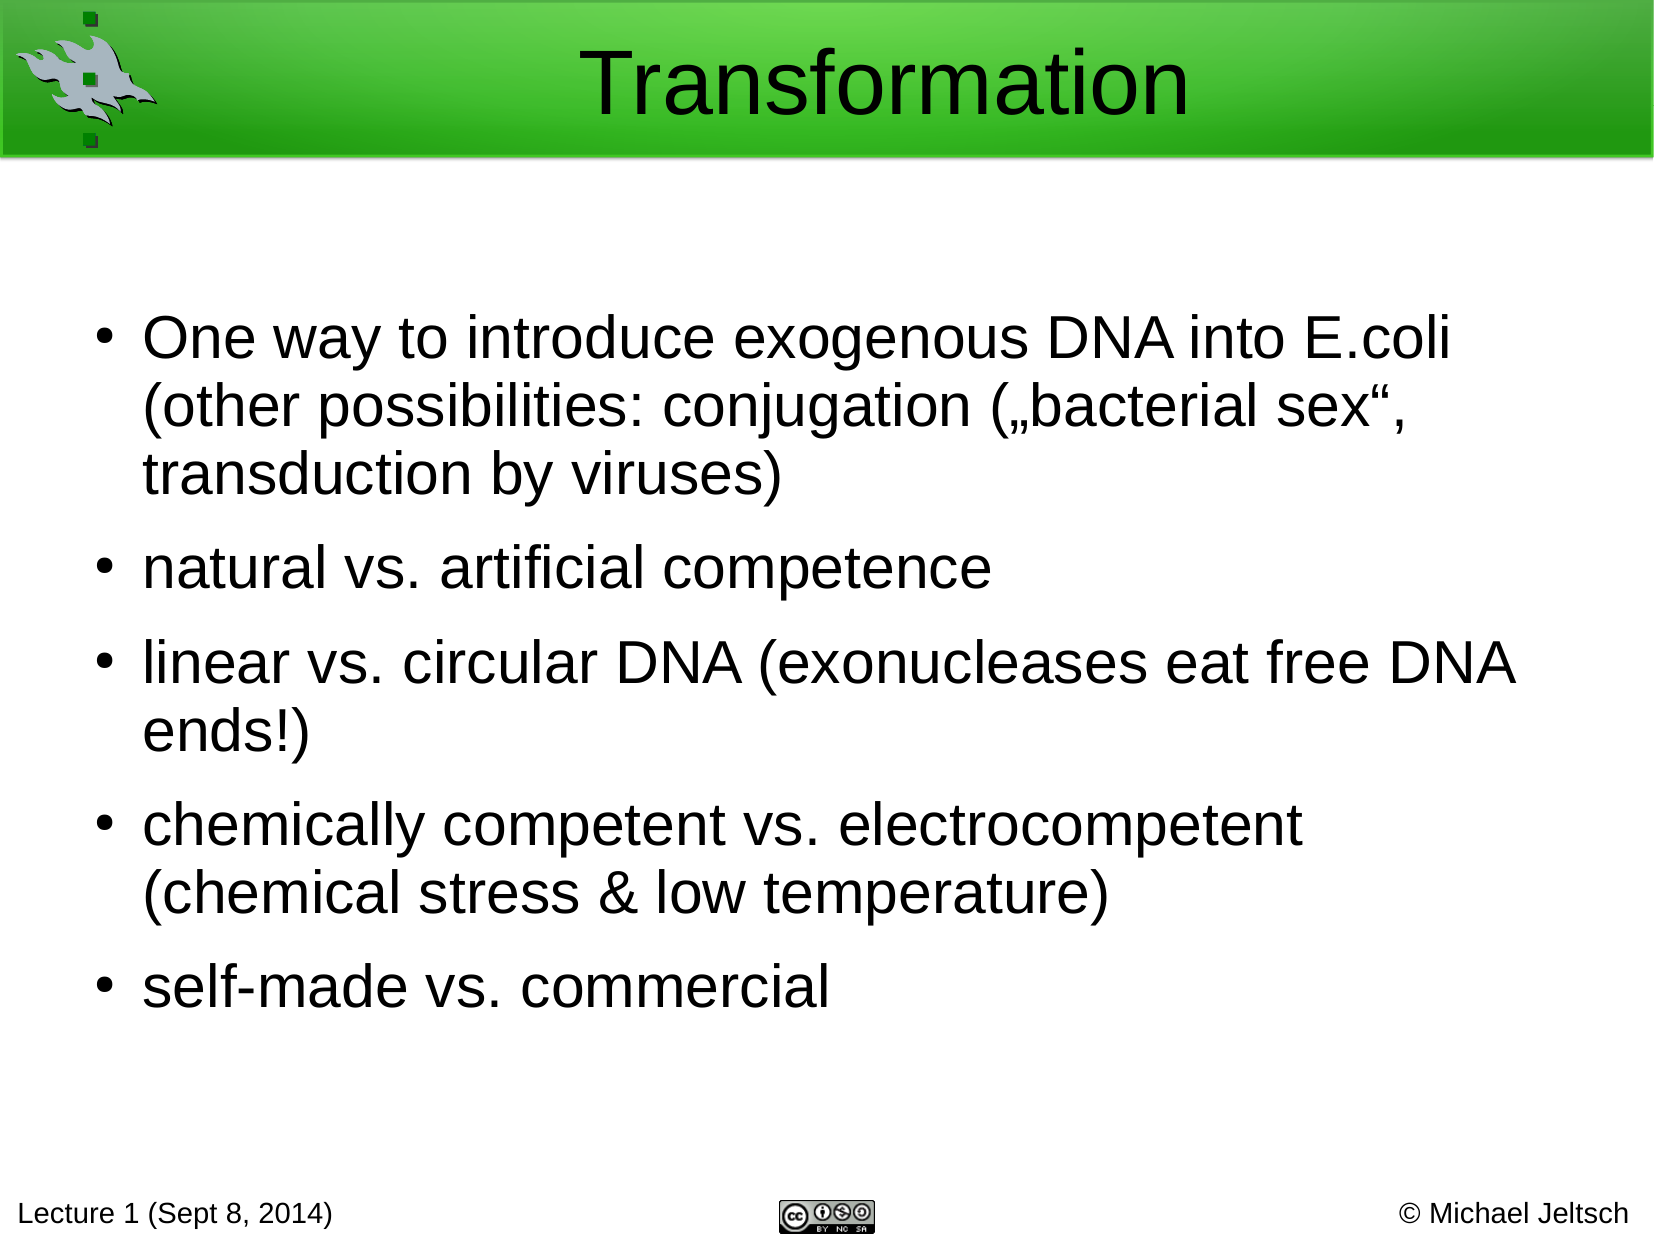

# Transformation
One way to introduce exogenous DNA into E.coli (other possibilities: conjugation („bacterial sex“, transduction by viruses)
natural vs. artificial competence
linear vs. circular DNA (exonucleases eat free DNA ends!)
chemically competent vs. electrocompetent (chemical stress & low temperature)
self-made vs. commercial